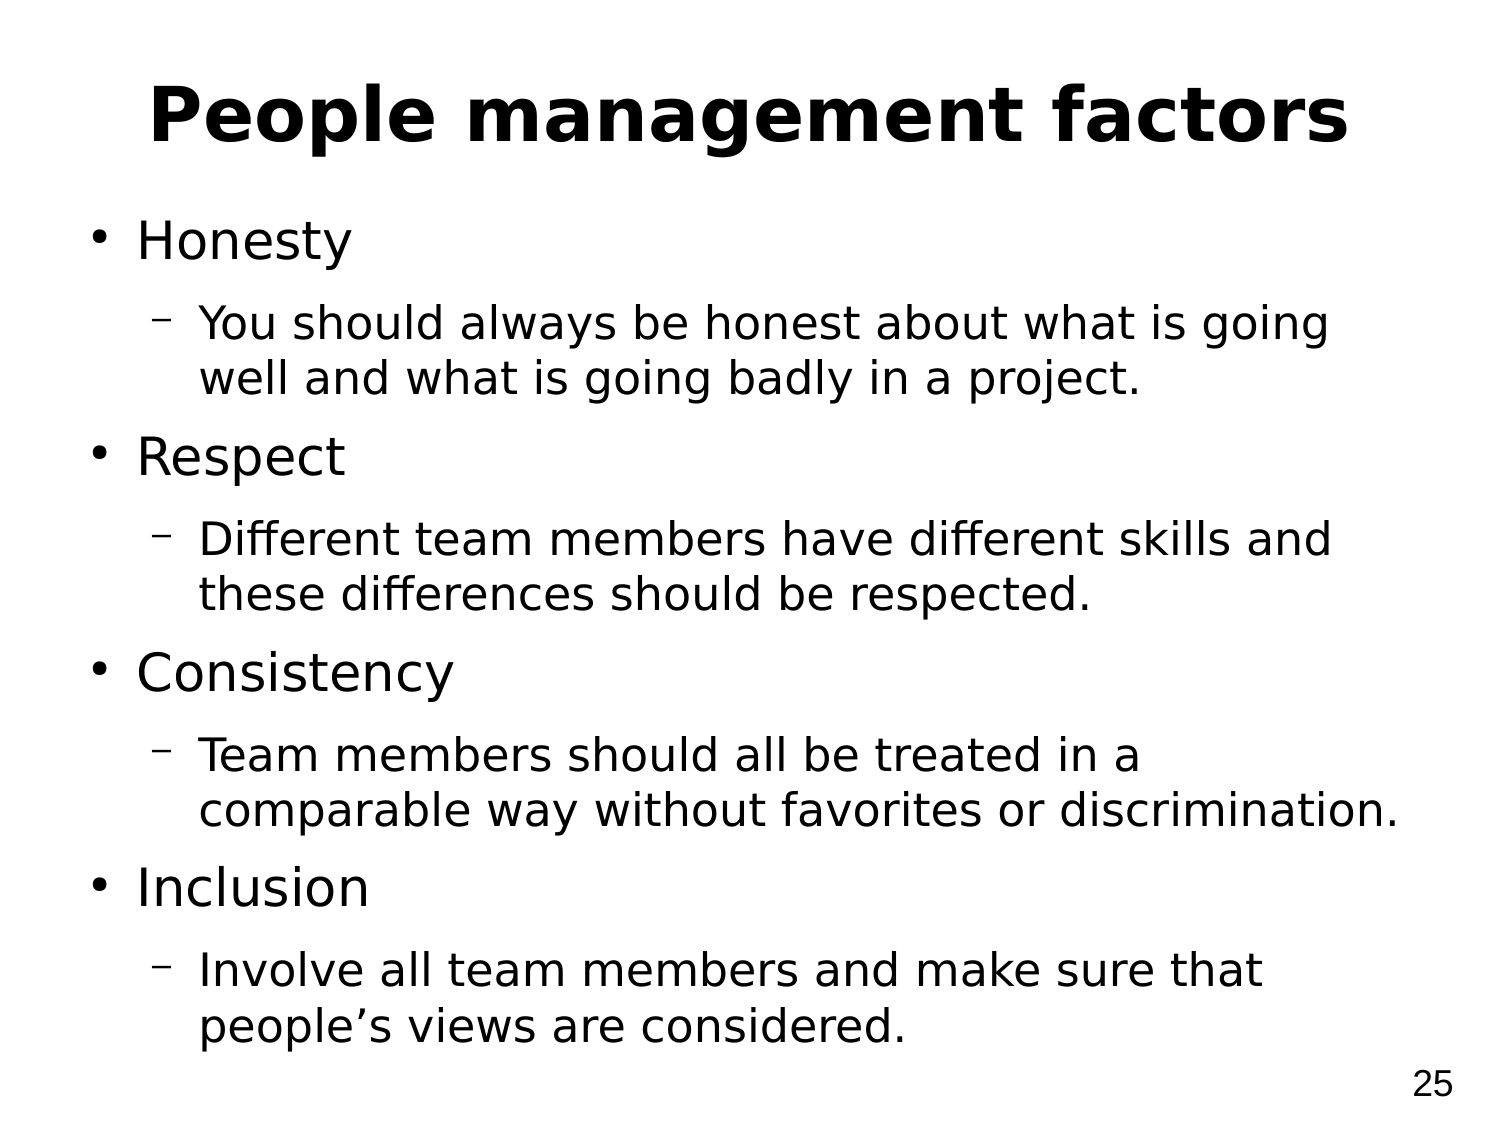

# People management factors
Honesty
You should always be honest about what is going well and what is going badly in a project.
Respect
Different team members have different skills and these differences should be respected.
Consistency
Team members should all be treated in a comparable way without favorites or discrimination.
Inclusion
Involve all team members and make sure that people’s views are considered.